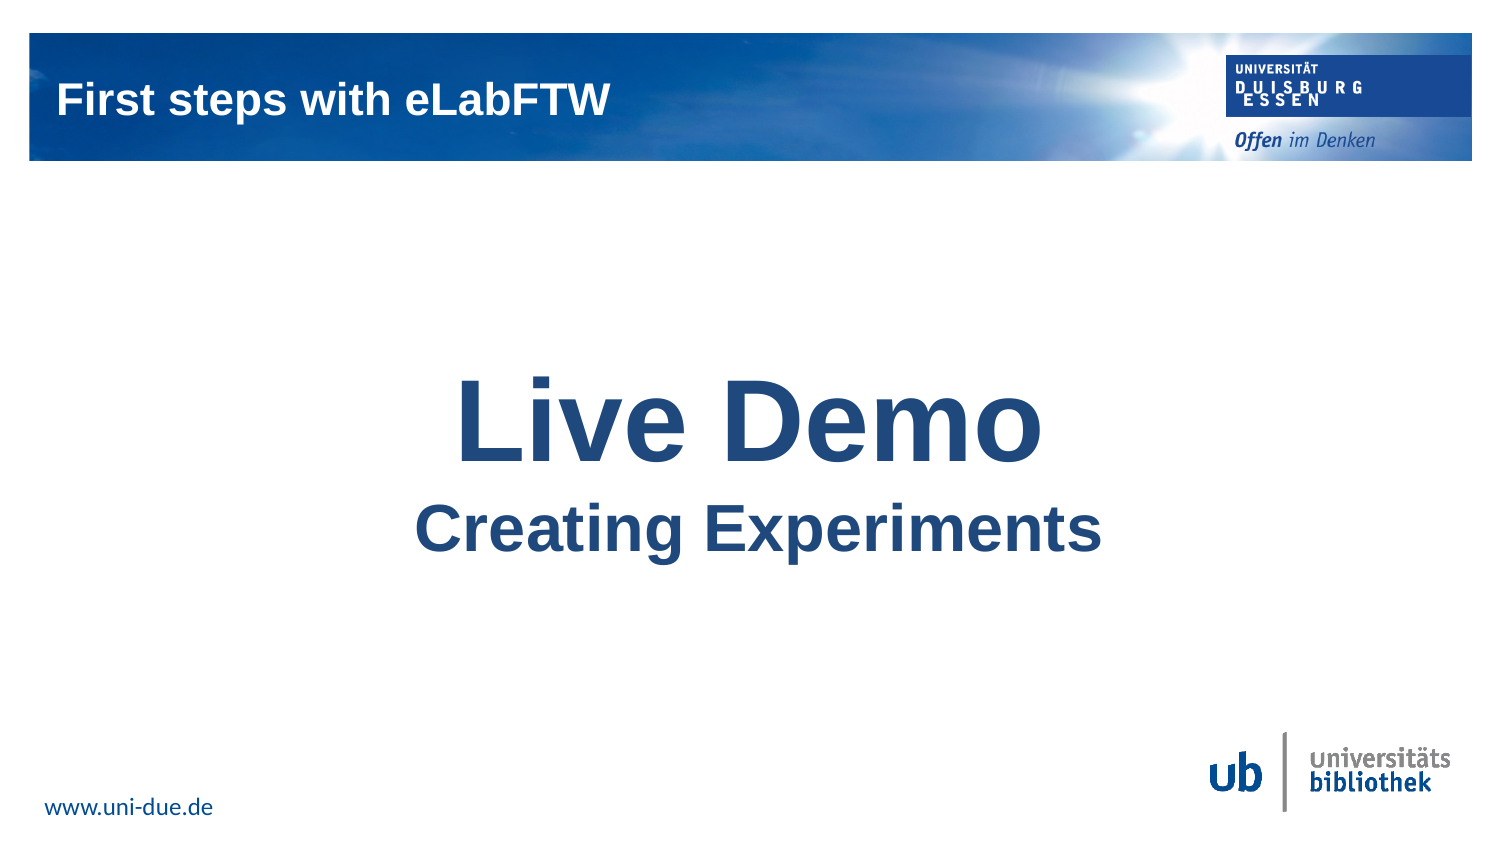

First steps with eLabFTW
Live Demo
 Creating Experiments
www.uni-due.de